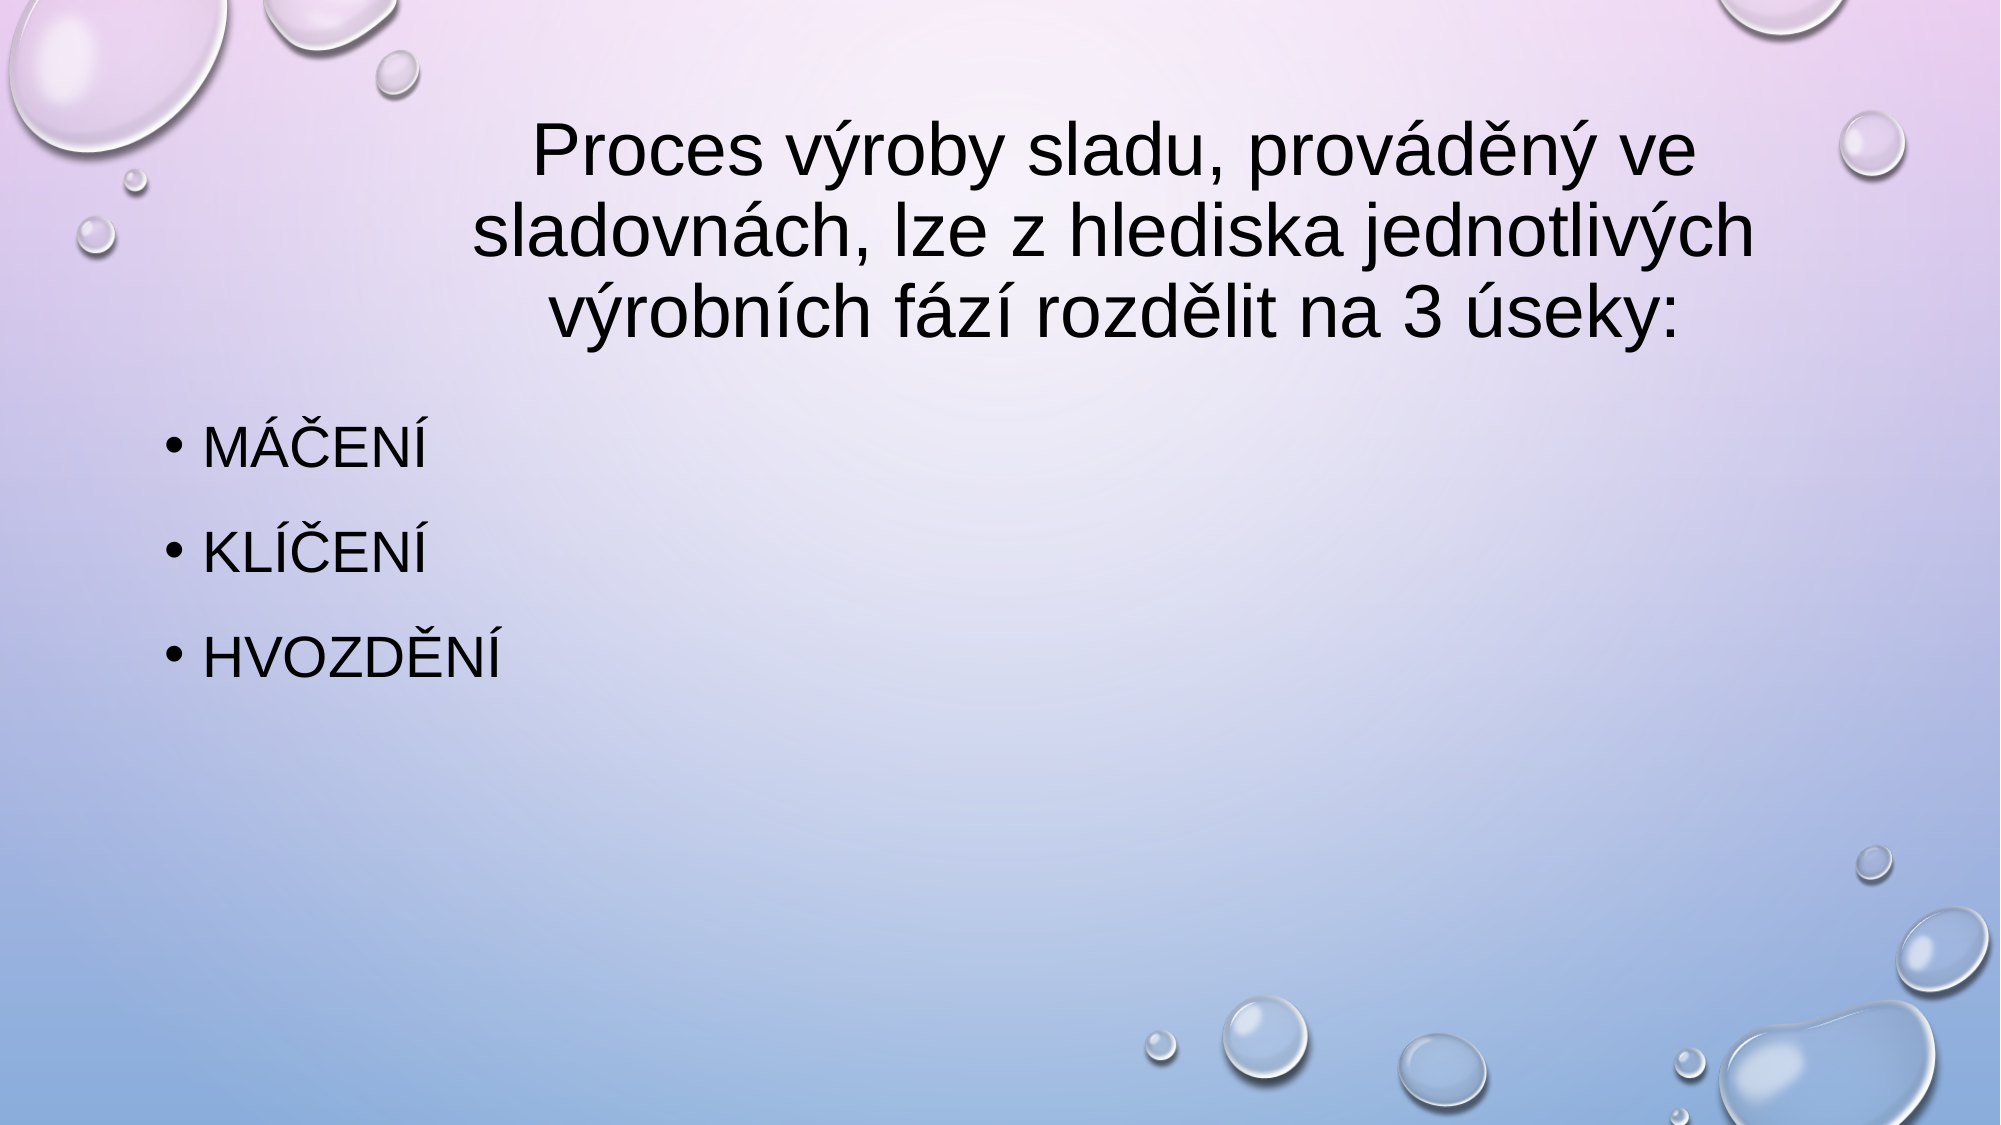

# Proces výroby sladu, prováděný ve sladovnách, lze z hlediska jednotlivých výrobních fází rozdělit na 3 úseky:
Máčení
Klíčení
Hvozdění